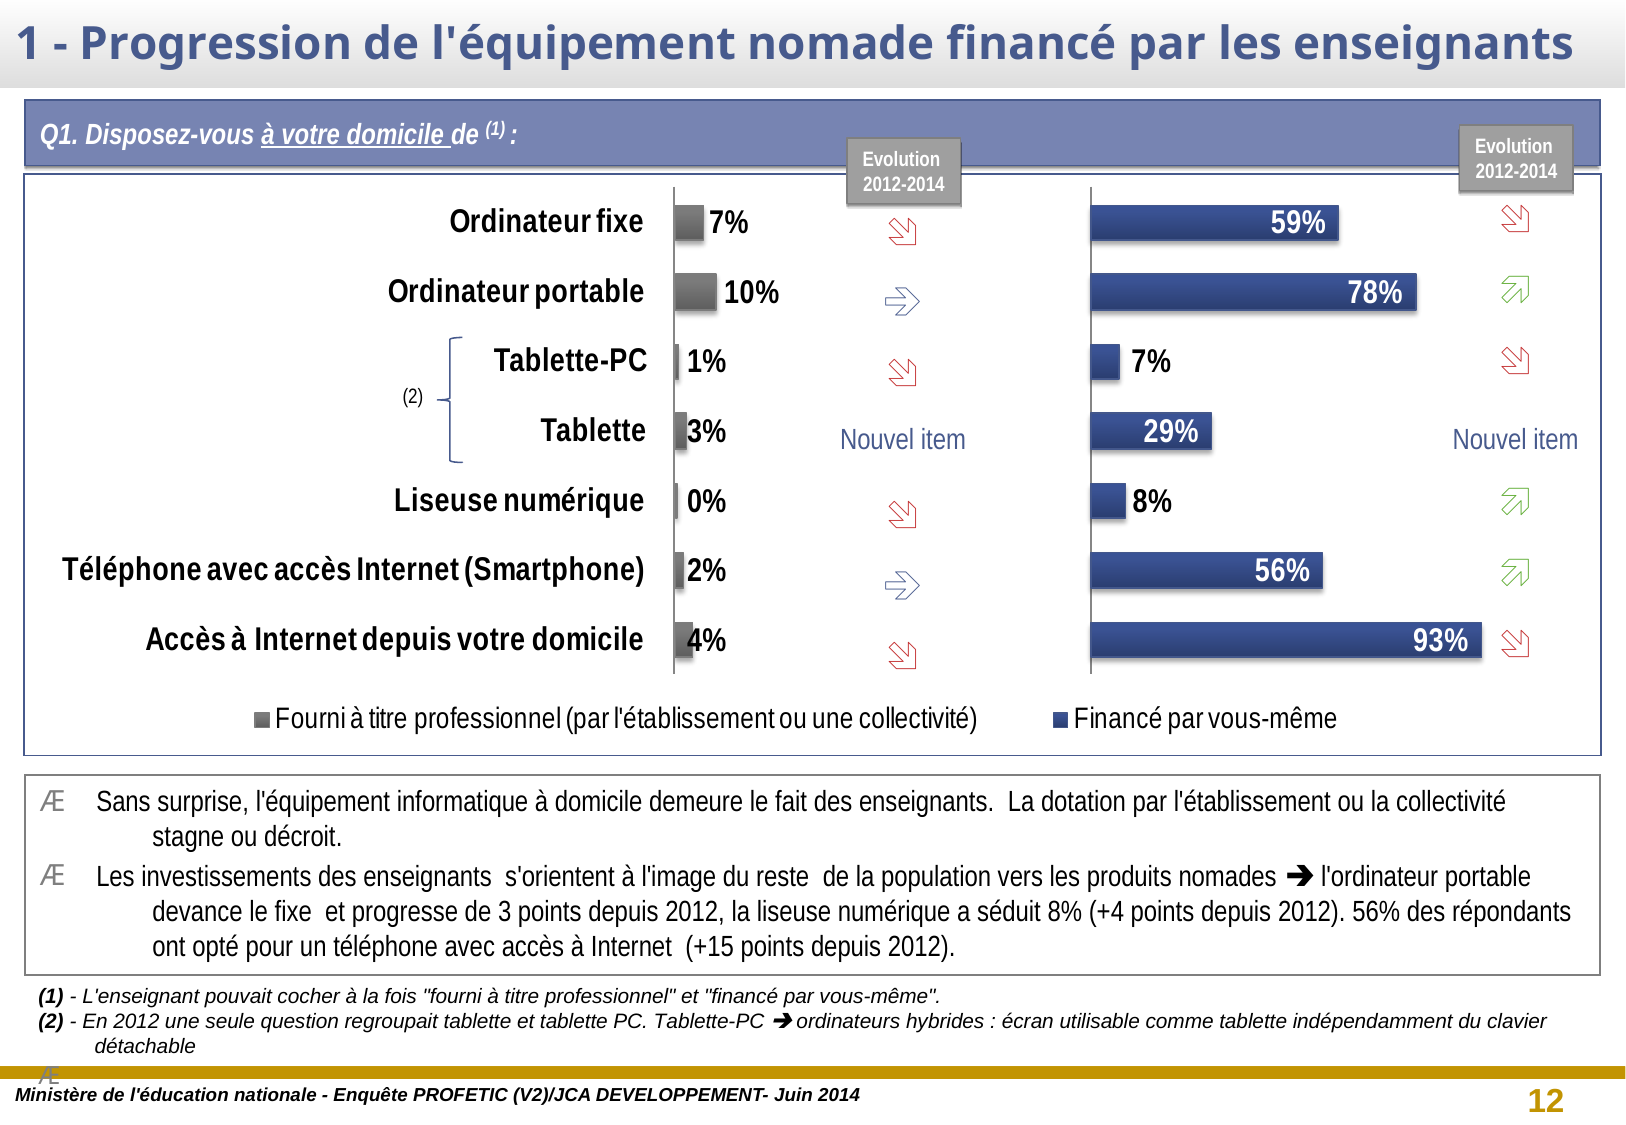

# 1 - Progression de l'équipement nomade financé par les enseignants
Q1. Disposez-vous à votre domicile de (1) :
Evolution
2012-2014
Evolution
2012-2014






(2)
Nouvel item
Nouvel item






Sans surprise, l'équipement informatique à domicile demeure le fait des enseignants. La dotation par l'établissement ou la collectivité stagne ou décroit.
Les investissements des enseignants s'orientent à l'image du reste de la population vers les produits nomades  l'ordinateur portable devance le fixe et progresse de 3 points depuis 2012, la liseuse numérique a séduit 8% (+4 points depuis 2012). 56% des répondants ont opté pour un téléphone avec accès à Internet (+15 points depuis 2012).
(1) - L'enseignant pouvait cocher à la fois "fourni à titre professionnel" et "financé par vous-même".
(2) - En 2012 une seule question regroupait tablette et tablette PC. Tablette-PC  ordinateurs hybrides : écran utilisable comme tablette indépendamment du clavier détachable
10
Ministère de l'éducation nationale - Enquête PROFETIC (V2)/JCA DEVELOPPEMENT- Juin 2014